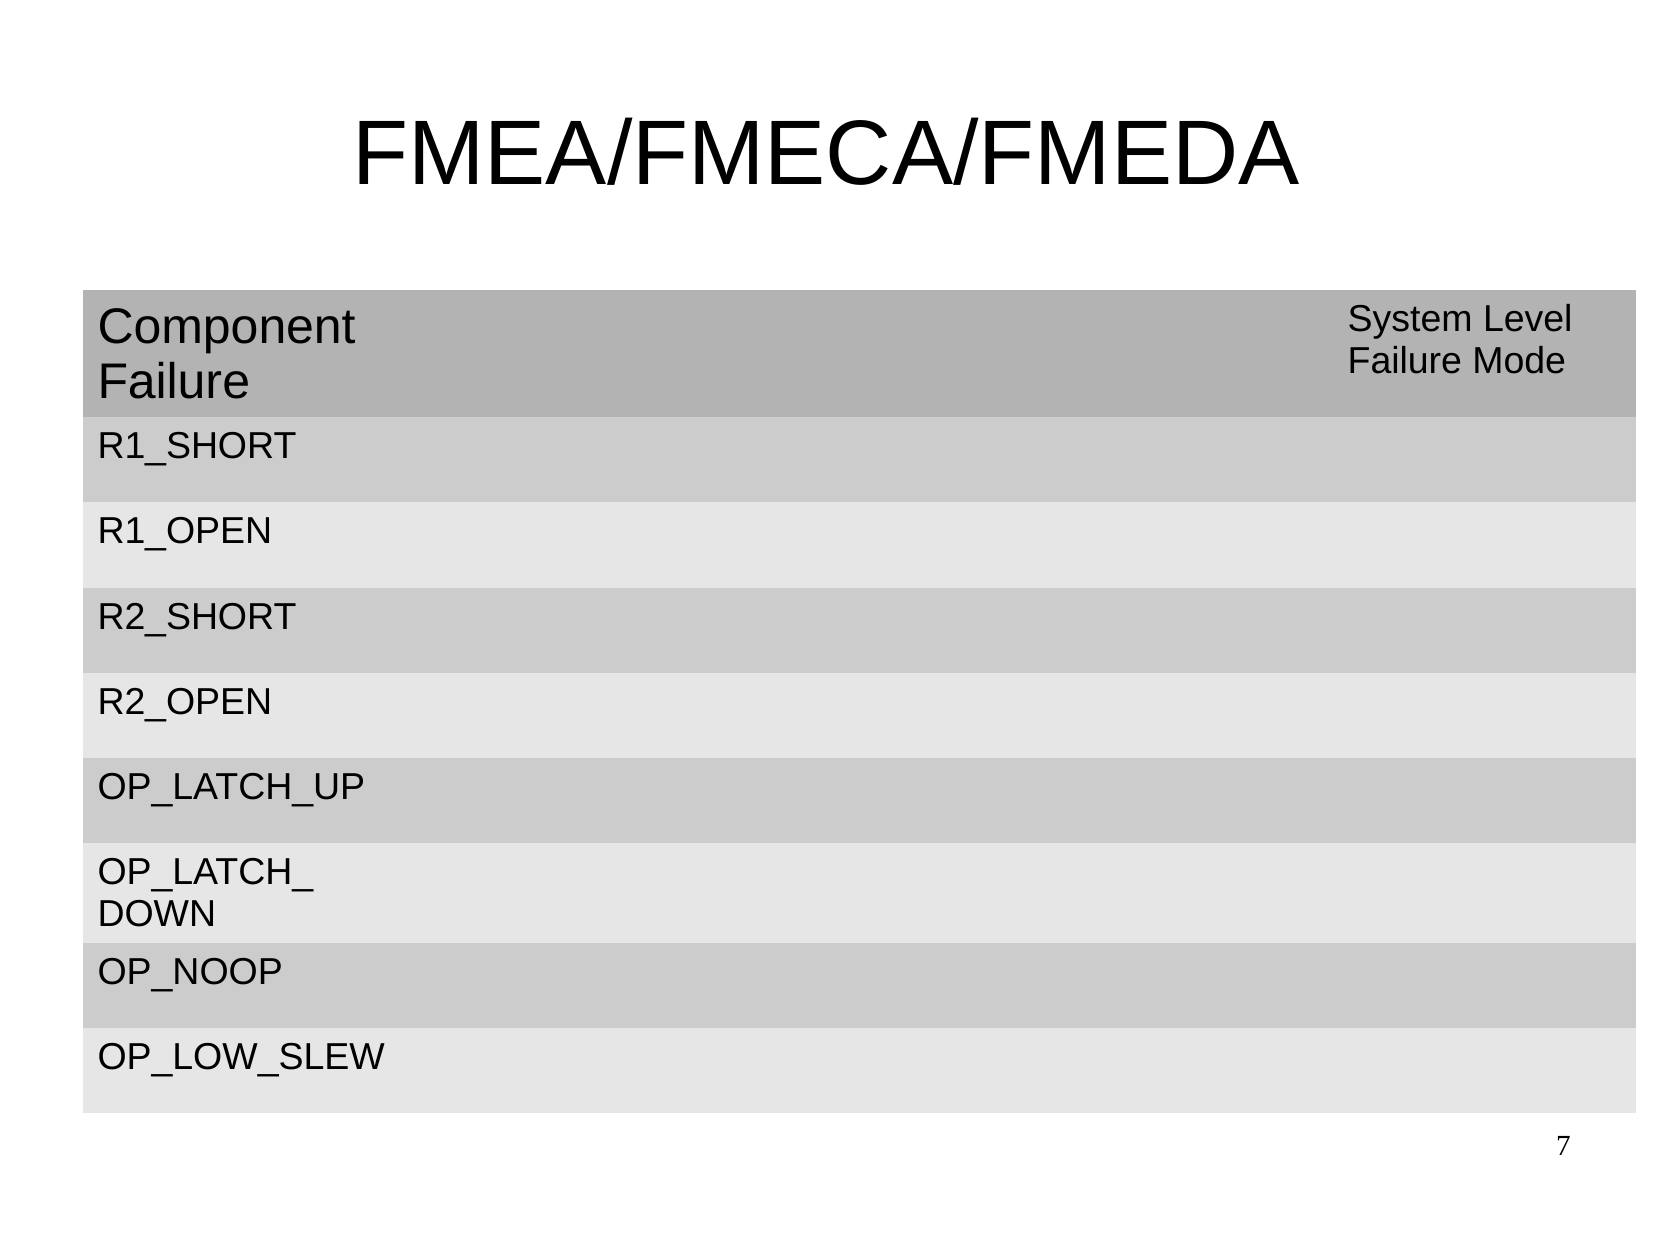

# FMEA/FMECA/FMEDA
| Component Failure | | | | System Level Failure Mode |
| --- | --- | --- | --- | --- |
| R1\_SHORT | | | | |
| R1\_OPEN | | | | |
| R2\_SHORT | | | | |
| R2\_OPEN | | | | |
| OP\_LATCH\_UP | | | | |
| OP\_LATCH\_ DOWN | | | | |
| OP\_NOOP | | | | |
| OP\_LOW\_SLEW | | | | |
7